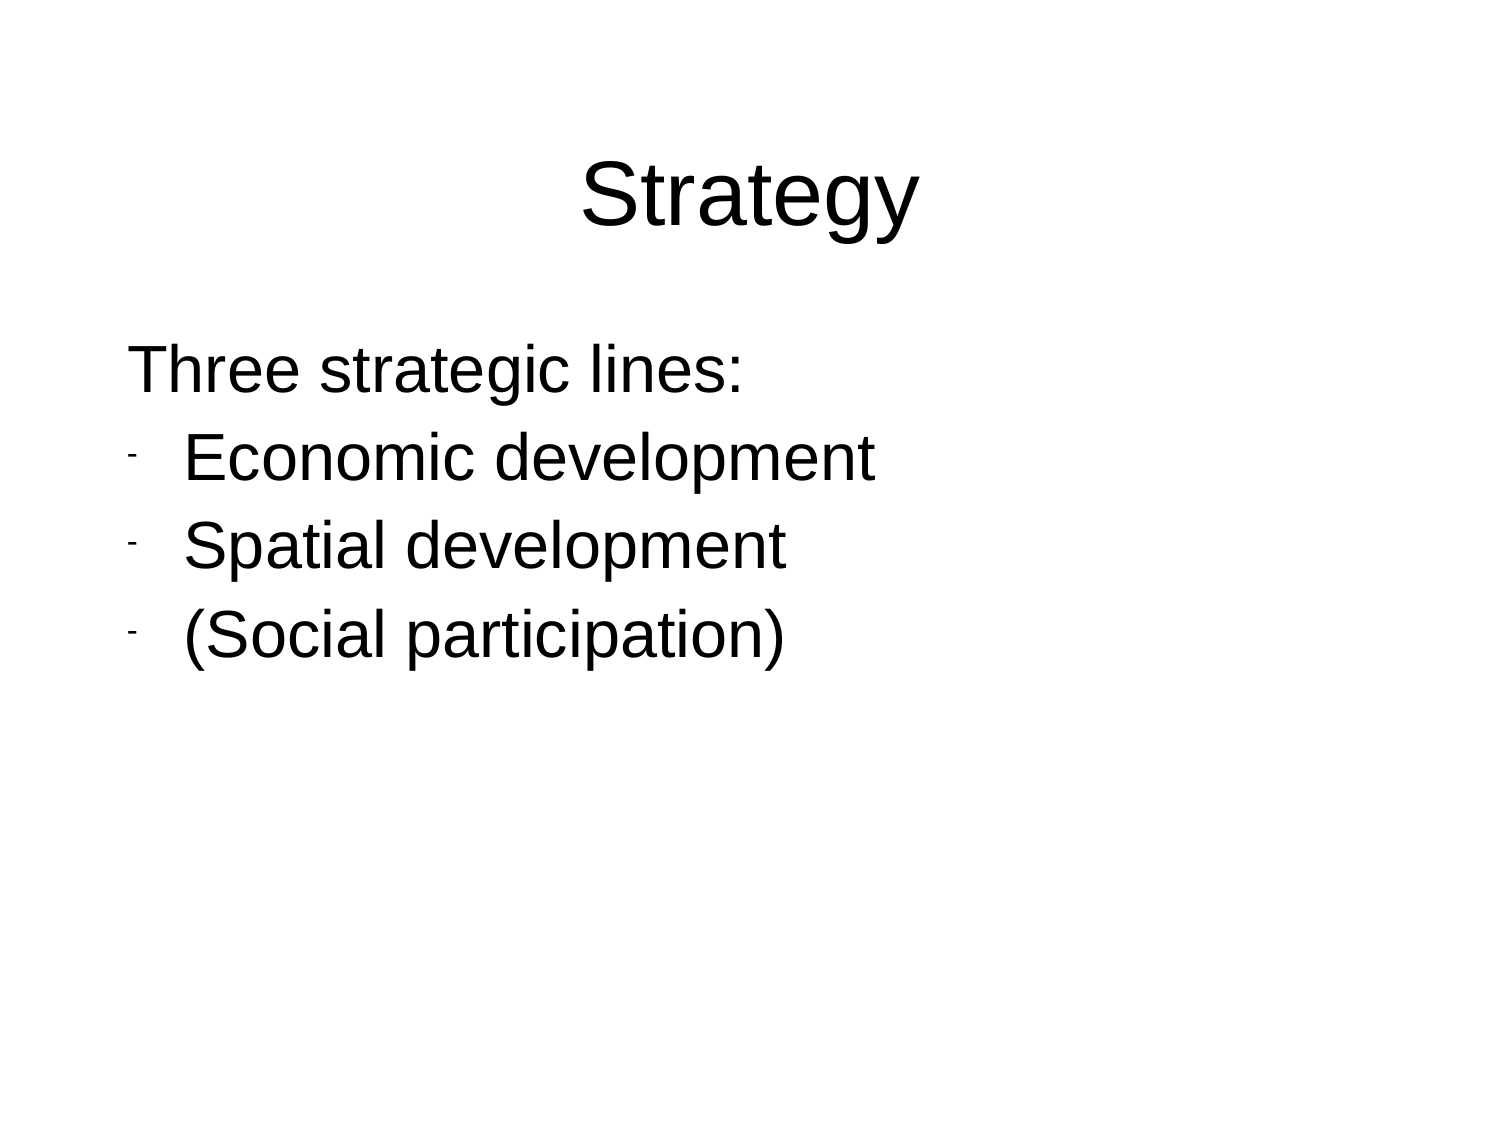

# Strategy
Three strategic lines:
Economic development
Spatial development
(Social participation)